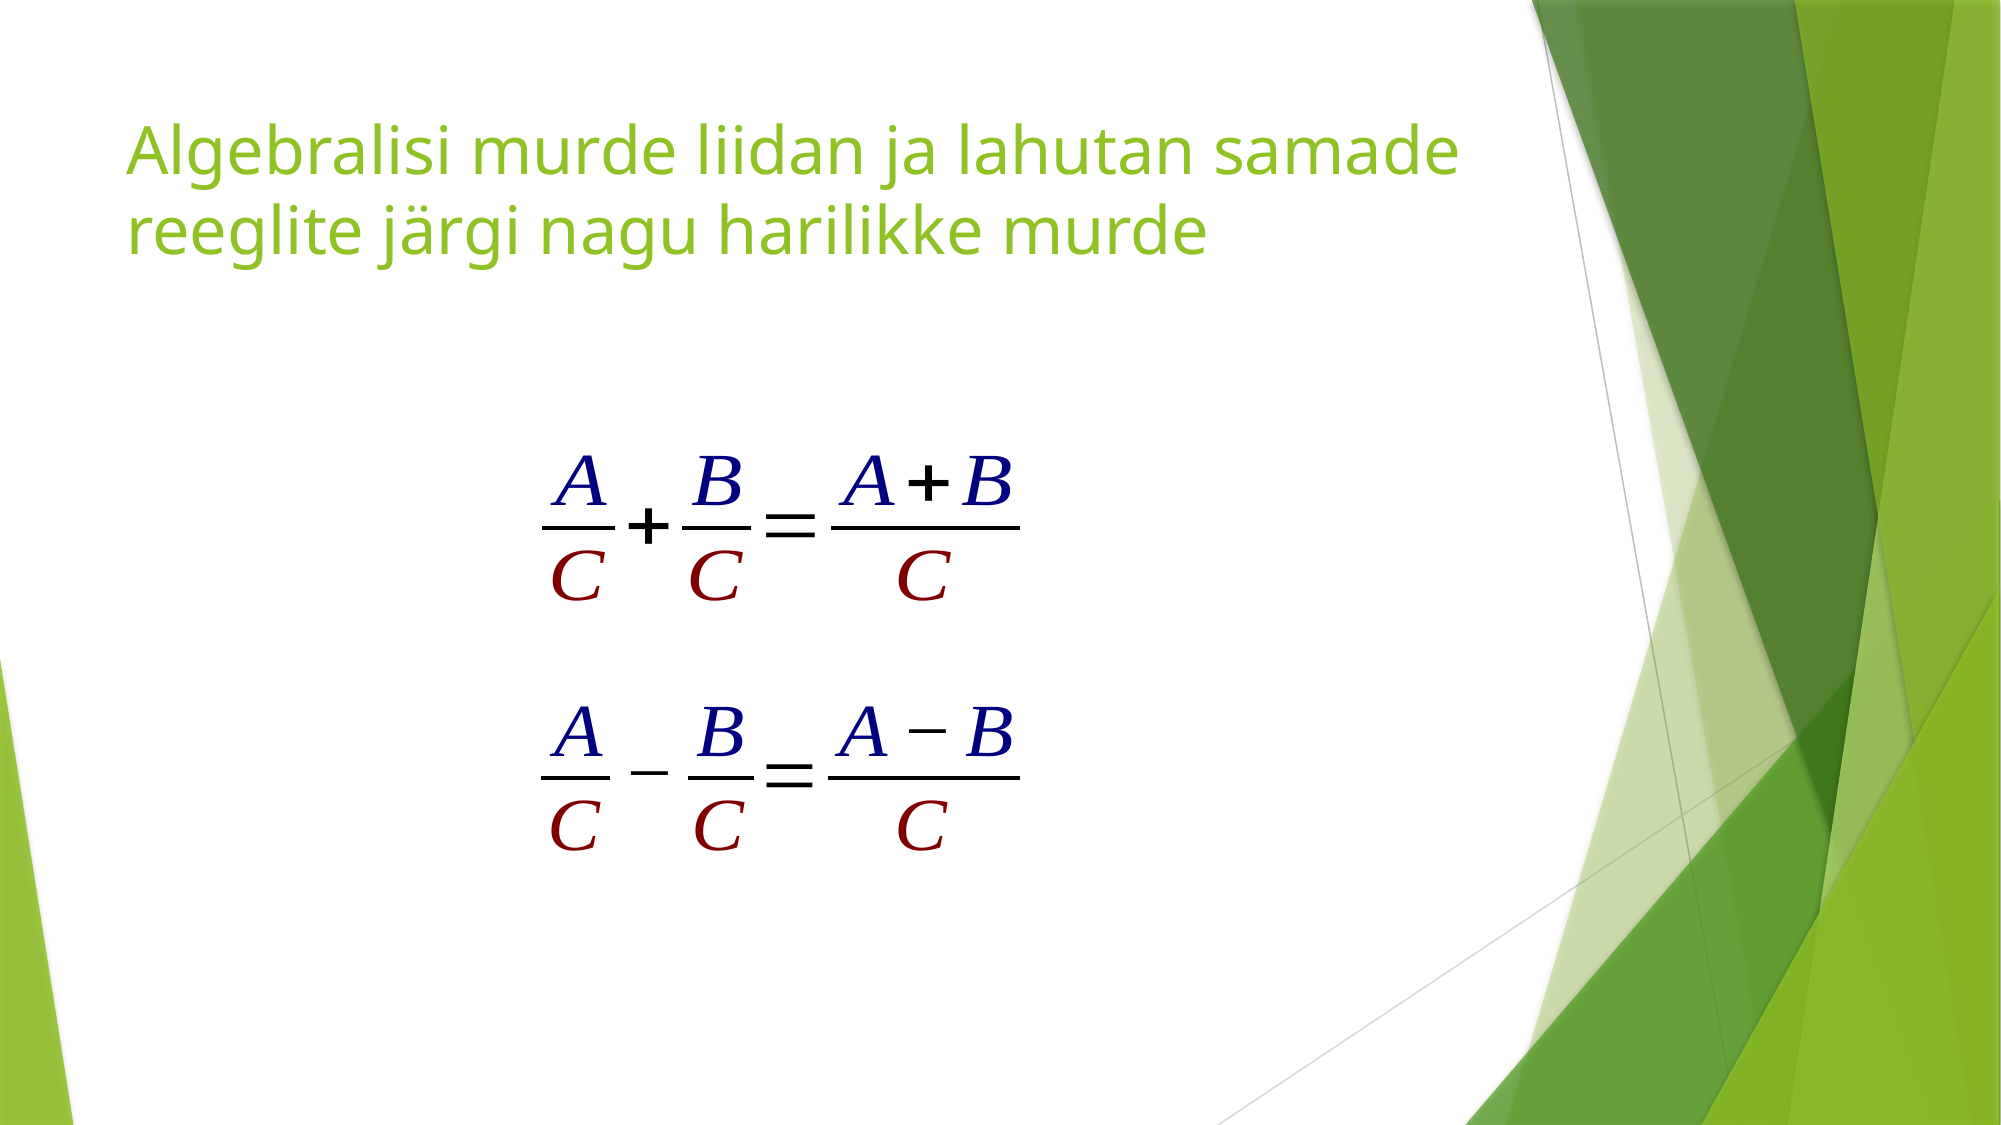

# Algebralisi murde liidan ja lahutan samade reeglite järgi nagu harilikke murde